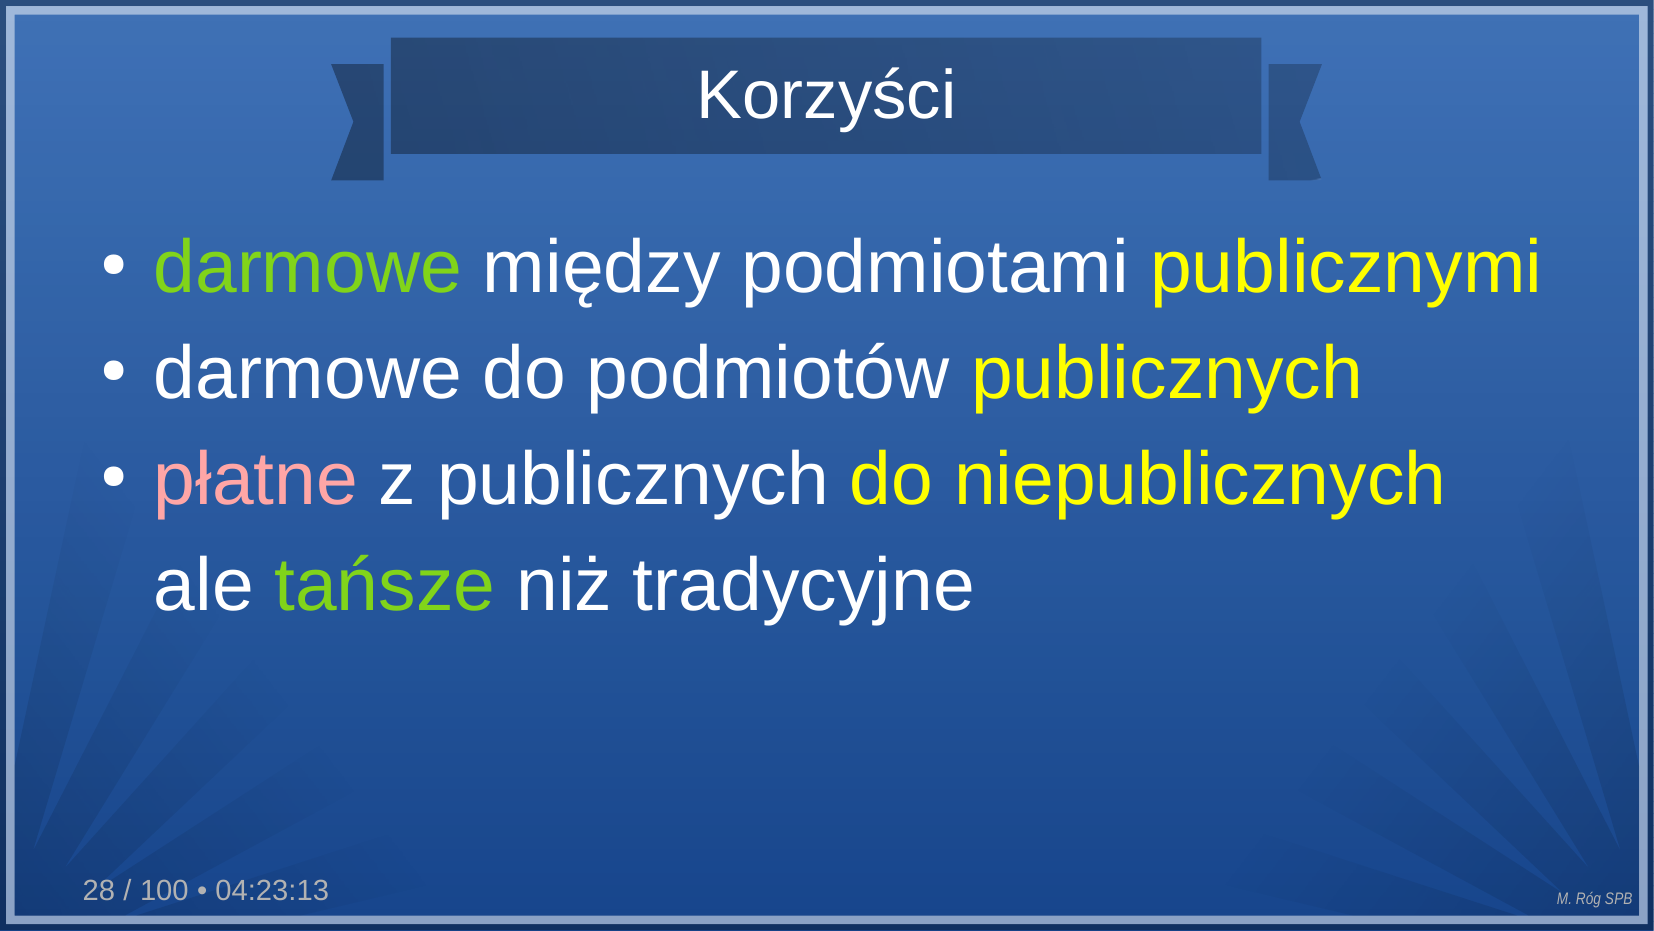

# Korzyści
darmowe między podmiotami publicznymi
darmowe do podmiotów publicznych
płatne z publicznych do niepublicznych
ale tańsze niż tradycyjne